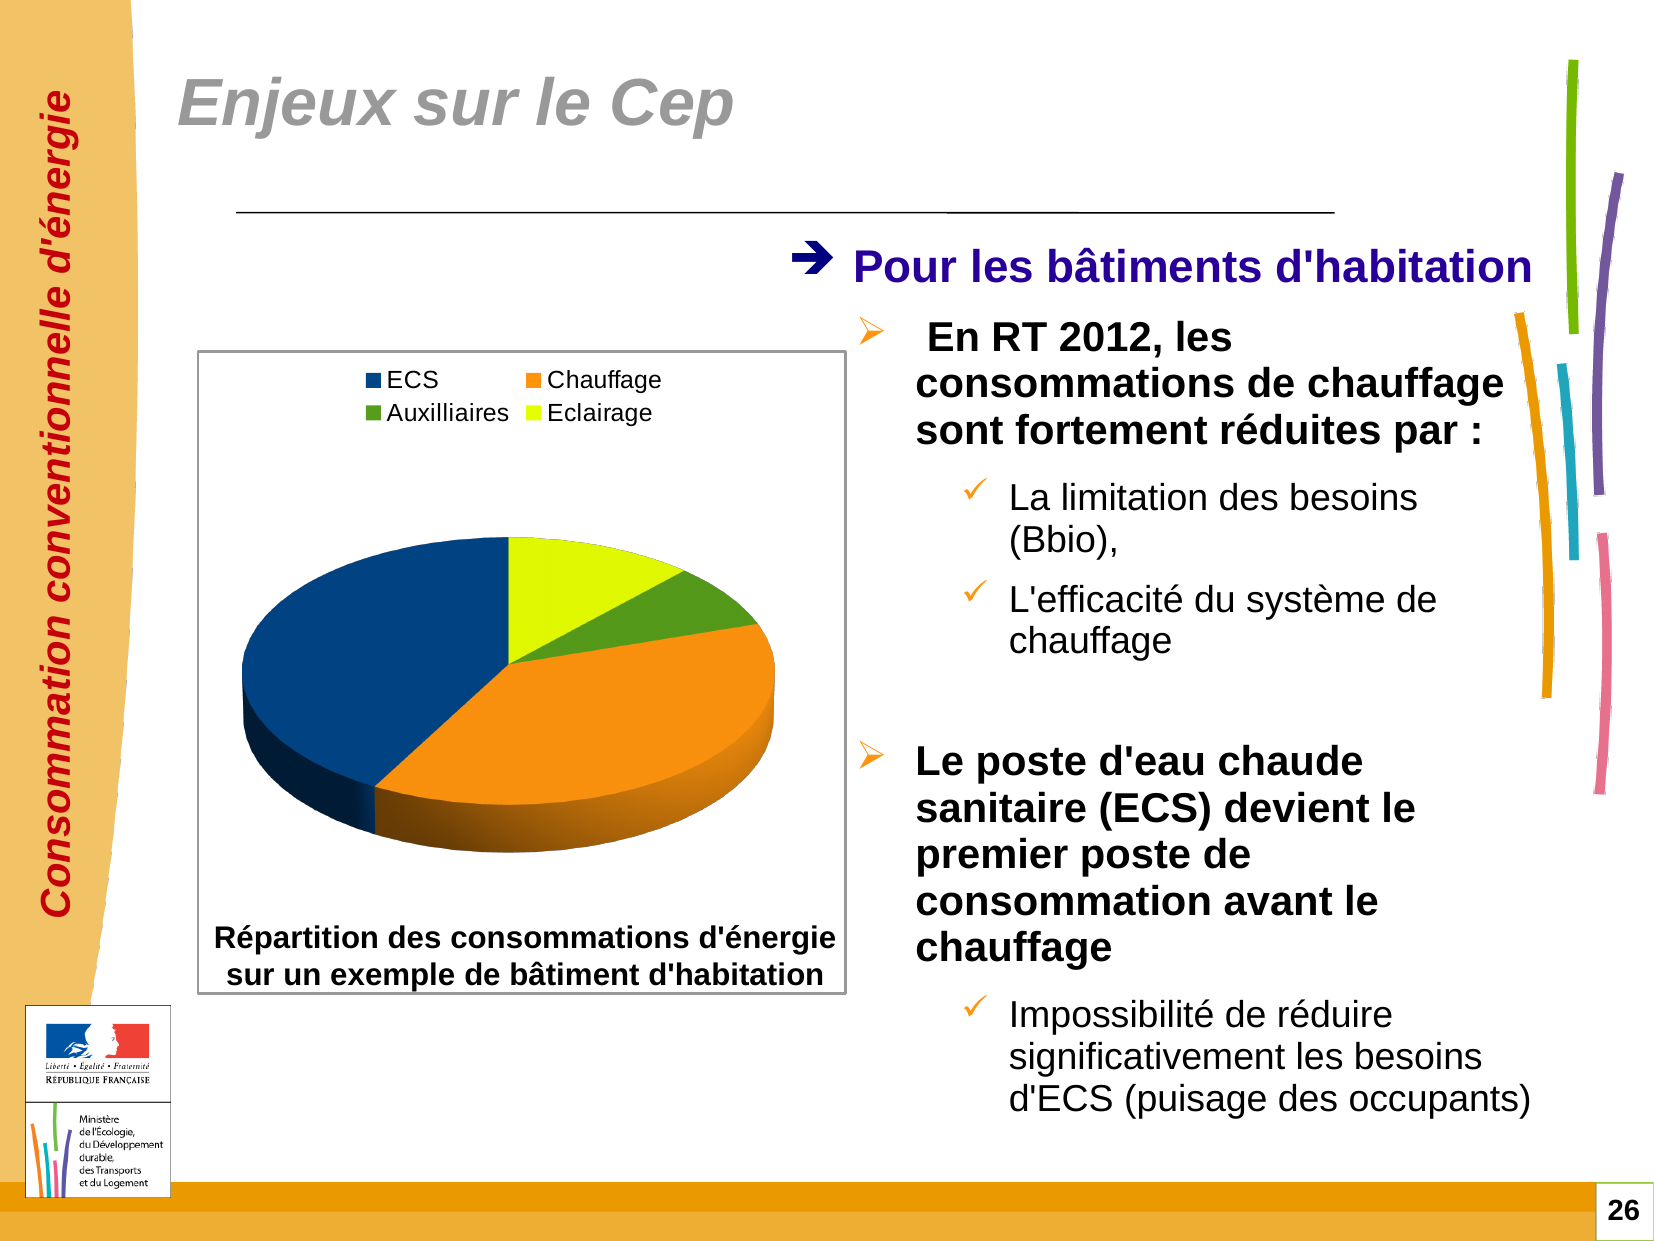

# Enjeux sur le Cep
Pour les bâtiments d'habitation
 En RT 2012, les consommations de chauffage sont fortement réduites par :
La limitation des besoins (Bbio),
L'efficacité du système de chauffage
Le poste d'eau chaude sanitaire (ECS) devient le premier poste de consommation avant le chauffage
Impossibilité de réduire significativement les besoins d'ECS (puisage des occupants)
[unsupported chart]
Répartition des consommations d'énergie sur un exemple de bâtiment d'habitation
Consommation conventionnelle d'énergie
26